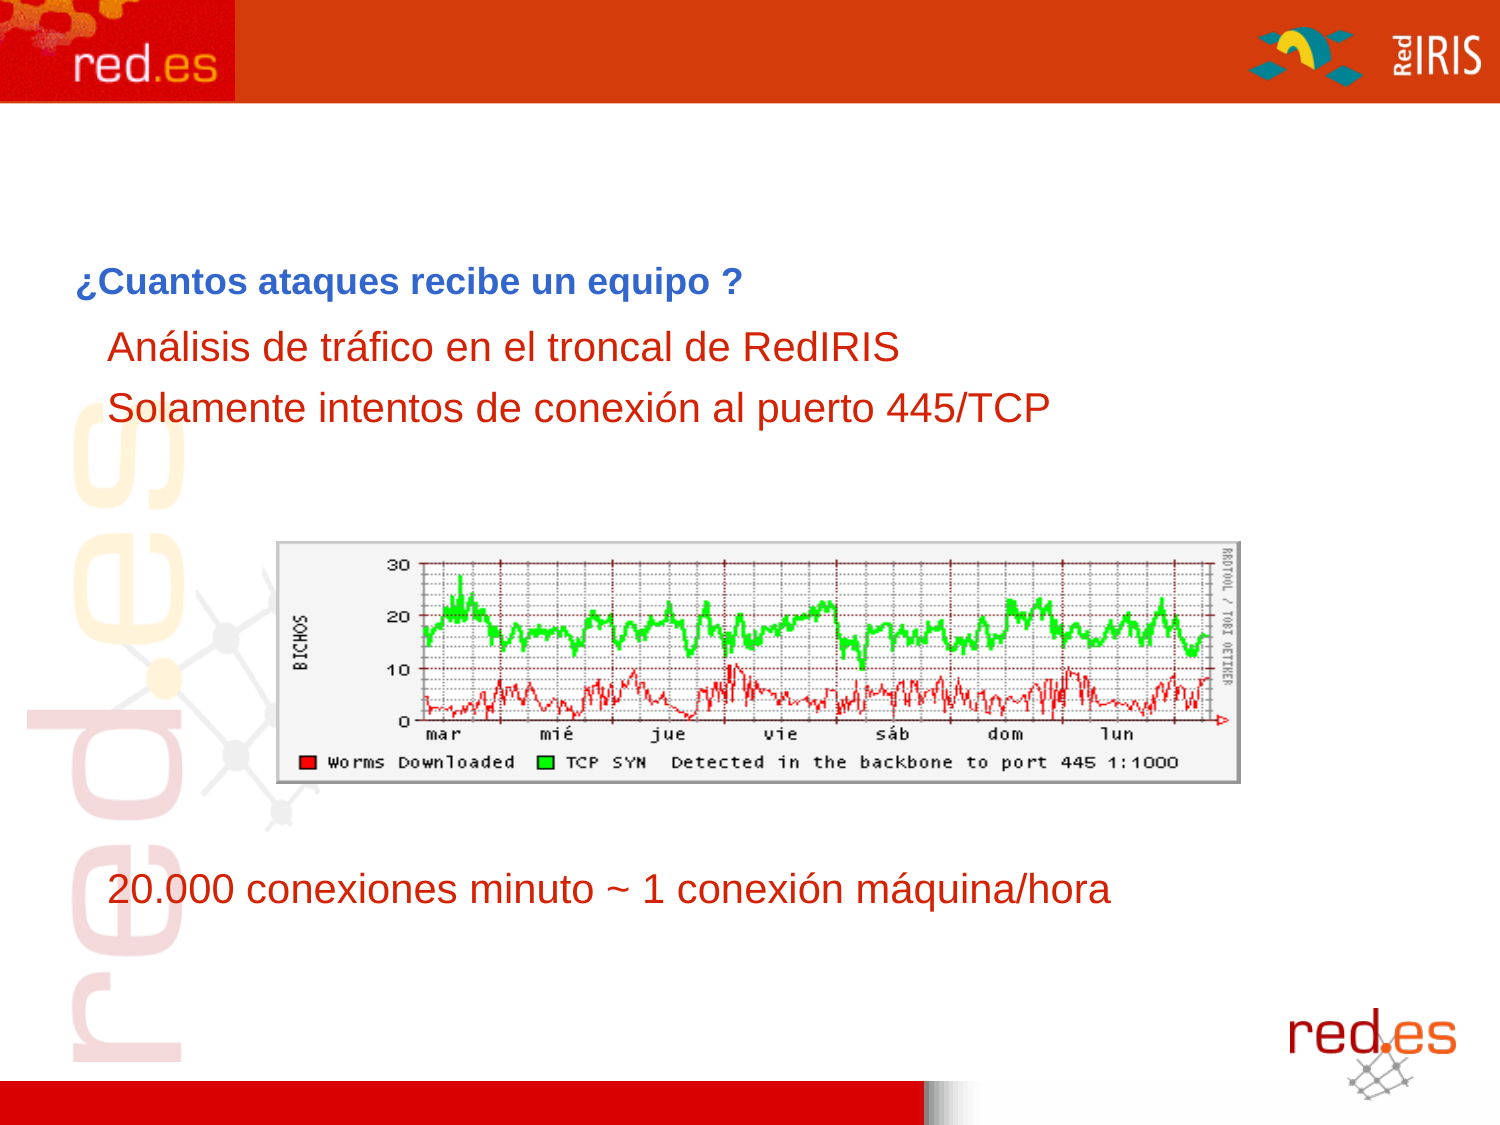

#
¿Cuantos ataques recibe un equipo ?
Análisis de tráfico en el troncal de RedIRIS
Solamente intentos de conexión al puerto 445/TCP
20.000 conexiones minuto ~ 1 conexión máquina/hora